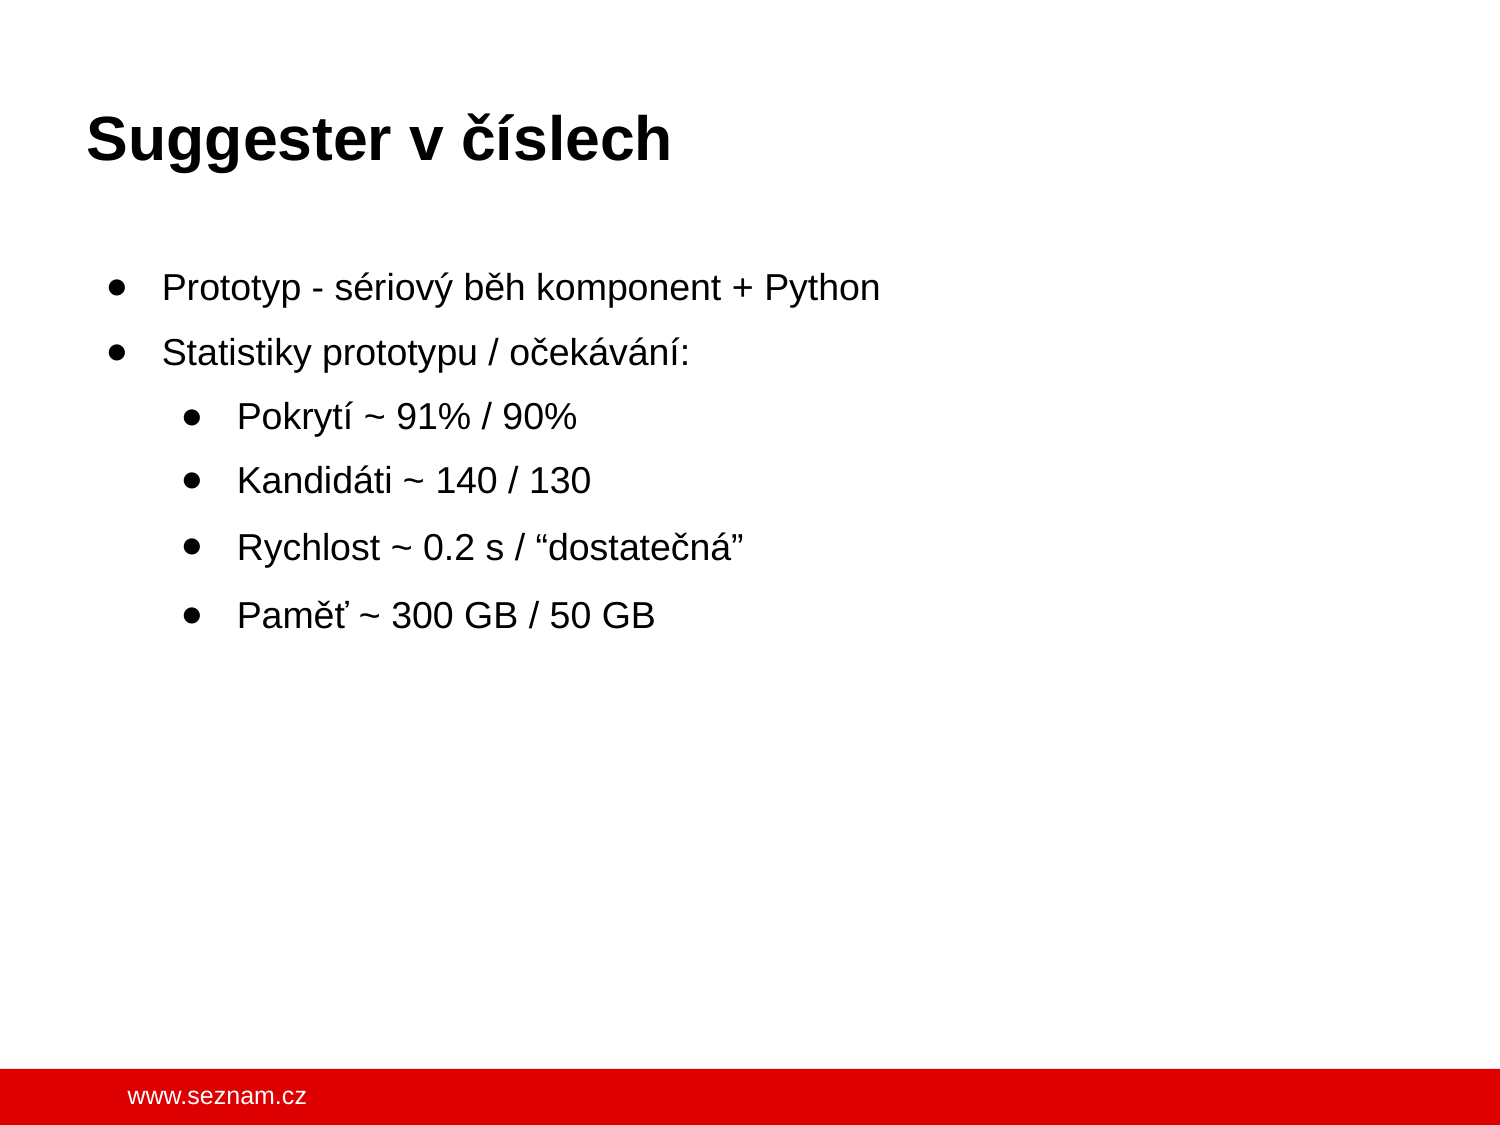

Suggester v číslech
Prototyp - sériový běh komponent + Python
Statistiky prototypu / očekávání:
Pokrytí ~ 91% / 90%
Kandidáti ~ 140 / 130
Rychlost ~ 0.2 s / “dostatečná”
Paměť ~ 300 GB / 50 GB